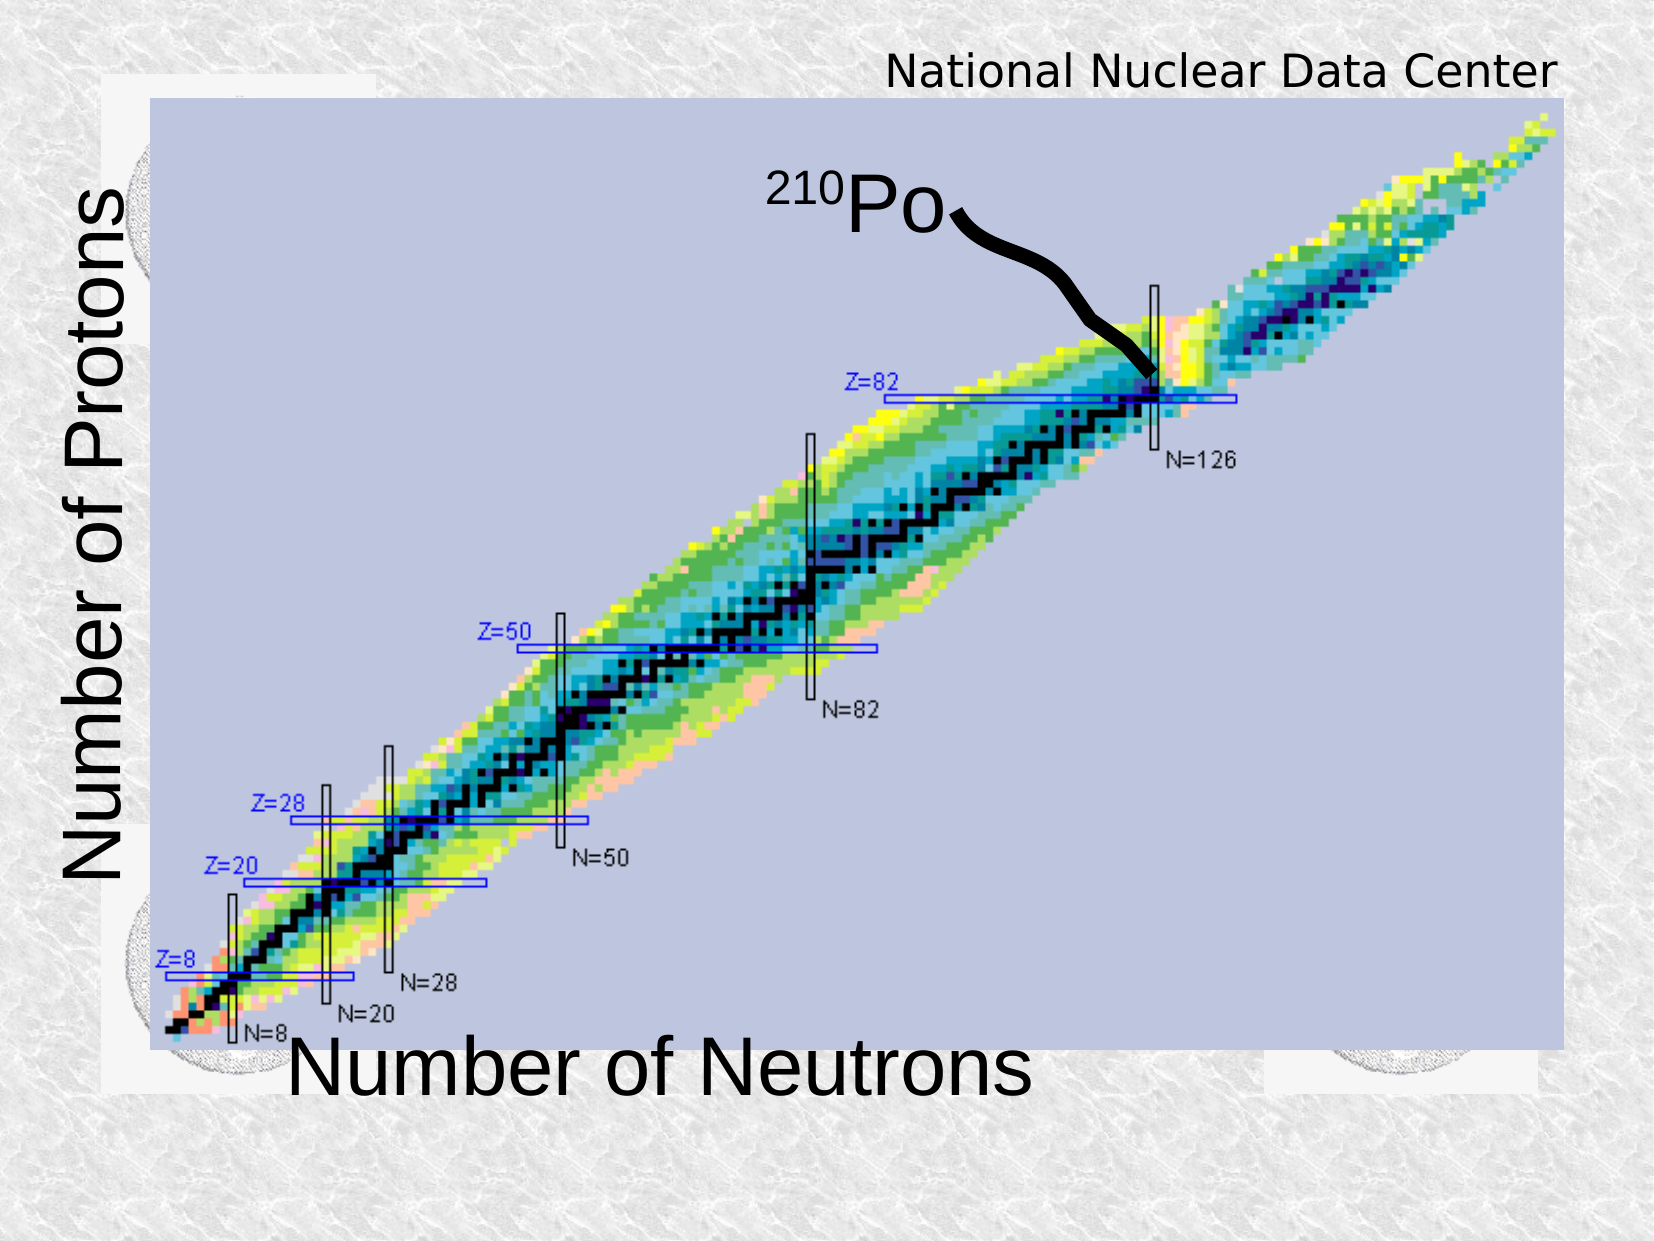

National Nuclear Data Center
210Po
Number of Protons
Number of Neutrons